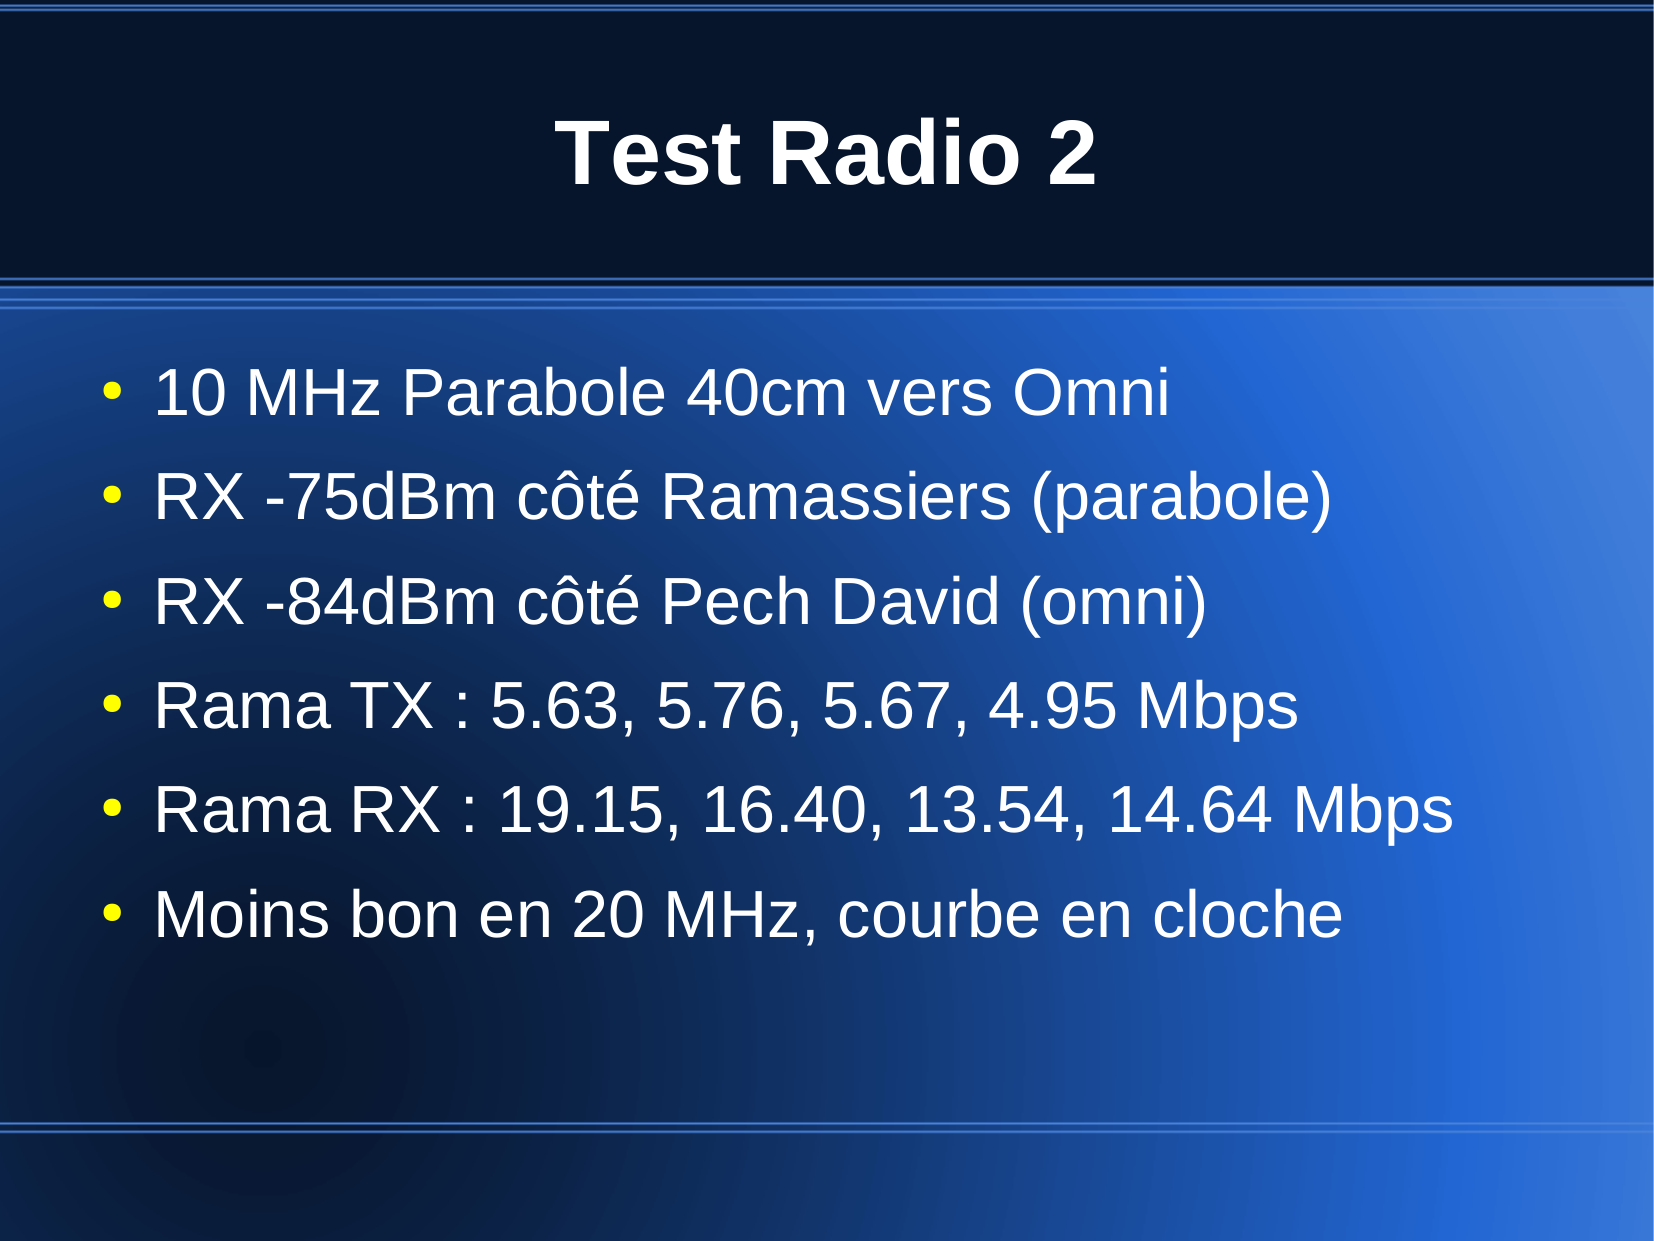

# Test Radio 2
10 MHz Parabole 40cm vers Omni
RX -75dBm côté Ramassiers (parabole)
RX -84dBm côté Pech David (omni)
Rama TX : 5.63, 5.76, 5.67, 4.95 Mbps
Rama RX : 19.15, 16.40, 13.54, 14.64 Mbps
Moins bon en 20 MHz, courbe en cloche